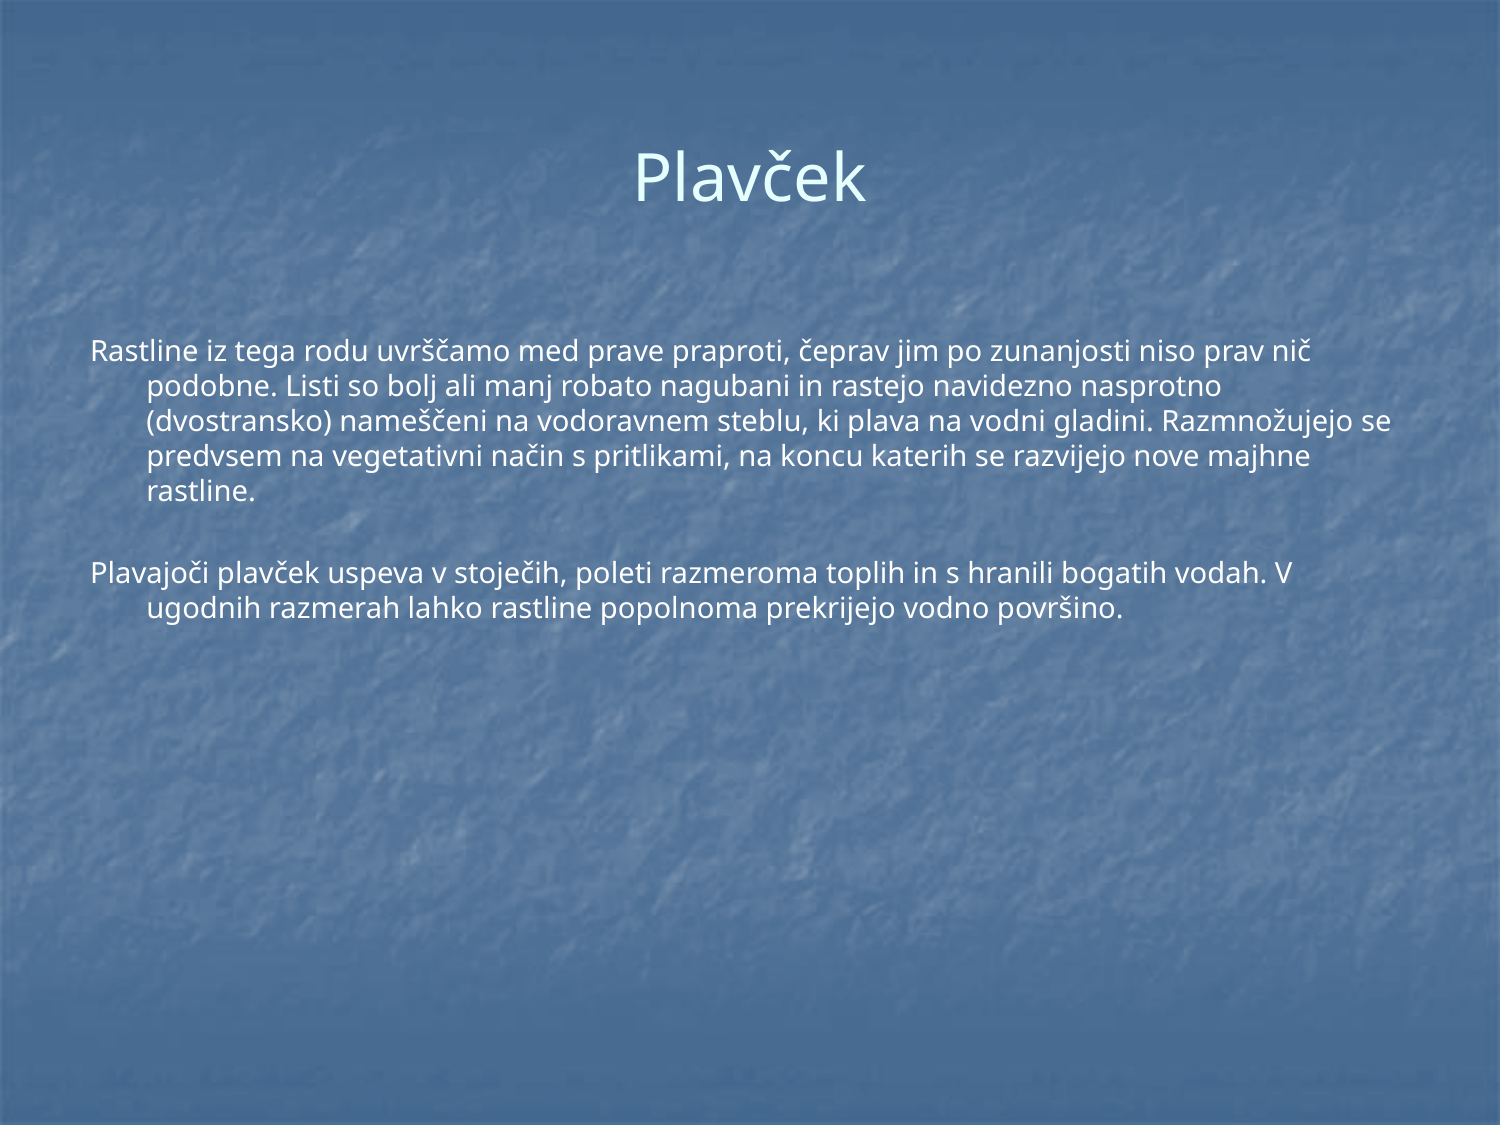

# Plavček
Rastline iz tega rodu uvrščamo med prave praproti, čeprav jim po zunanjosti niso prav nič podobne. Listi so bolj ali manj robato nagubani in rastejo navidezno nasprotno (dvostransko) nameščeni na vodoravnem steblu, ki plava na vodni gladini. Razmnožujejo se predvsem na vegetativni način s pritlikami, na koncu katerih se razvijejo nove majhne rastline.
Plavajoči plavček uspeva v stoječih, poleti razmeroma toplih in s hranili bogatih vodah. V ugodnih razmerah lahko rastline popolnoma prekrijejo vodno površino.